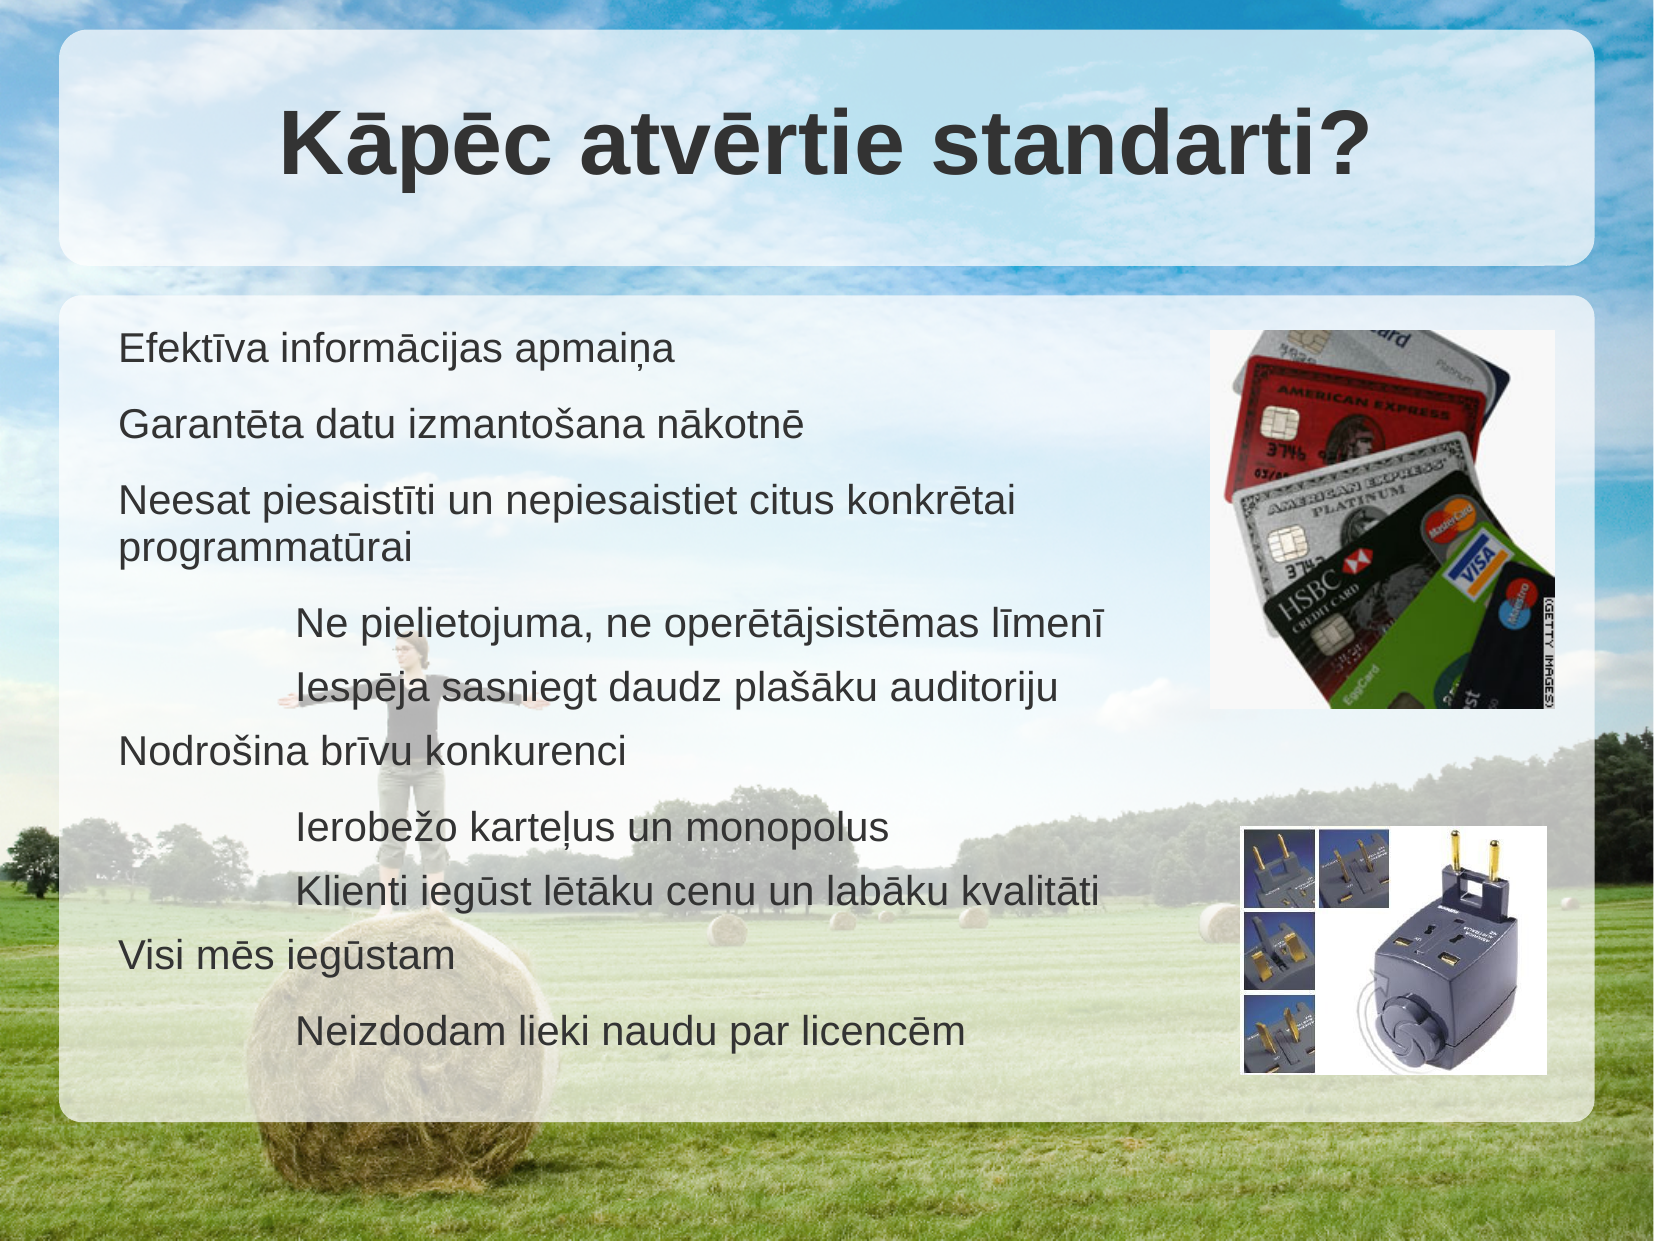

# Kāpēc atvērtie standarti?
Efektīva informācijas apmaiņa
Garantēta datu izmantošana nākotnē
Neesat piesaistīti un nepiesaistiet citus konkrētai programmatūrai
Ne pielietojuma, ne operētājsistēmas līmenī
Iespēja sasniegt daudz plašāku auditoriju
Nodrošina brīvu konkurenci
Ierobežo karteļus un monopolus
Klienti iegūst lētāku cenu un labāku kvalitāti
Visi mēs iegūstam
Neizdodam lieki naudu par licencēm